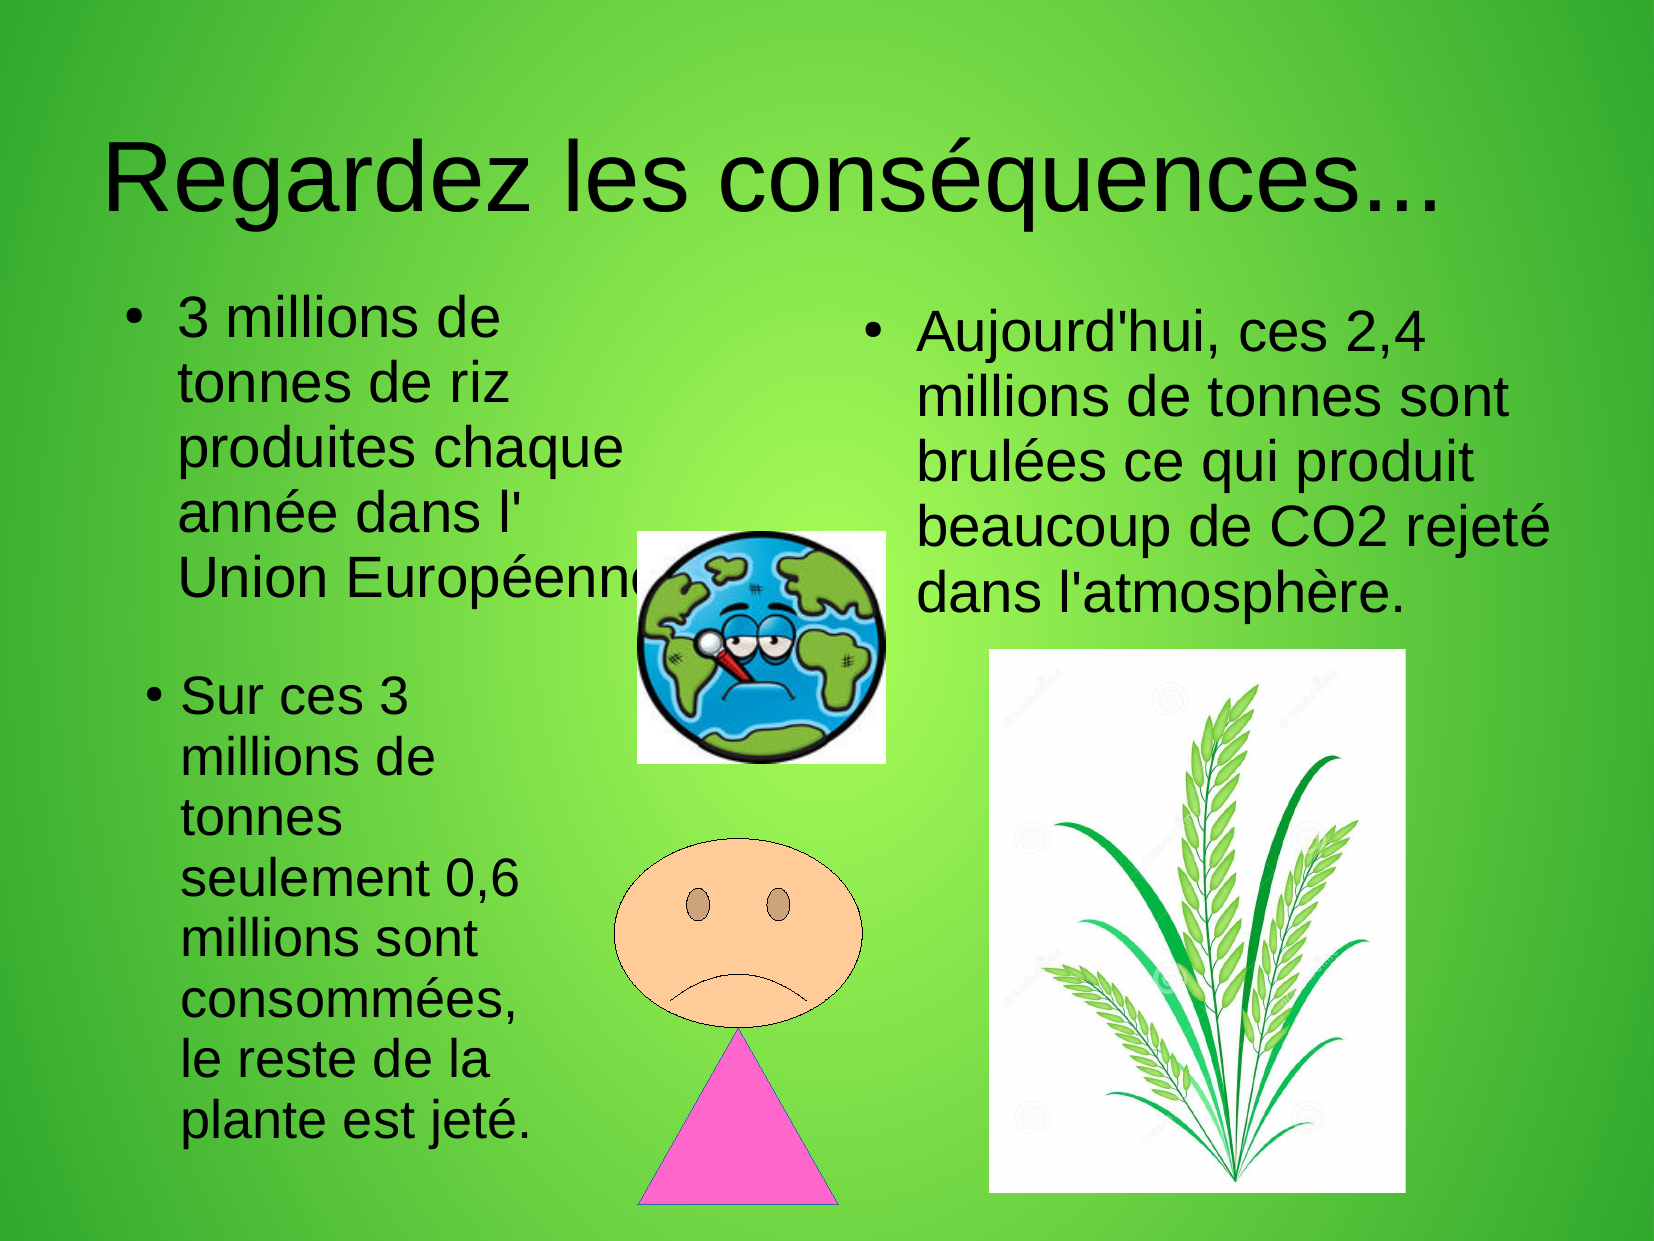

Regardez les conséquences...
#
3 millions de tonnes de riz produites chaque année dans l' Union Européenne.
Aujourd'hui, ces 2,4 millions de tonnes sont brulées ce qui produit beaucoup de CO2 rejeté dans l'atmosphère.
Sur ces 3 millions de tonnes seulement 0,6 millions sont consommées, le reste de la plante est jeté.